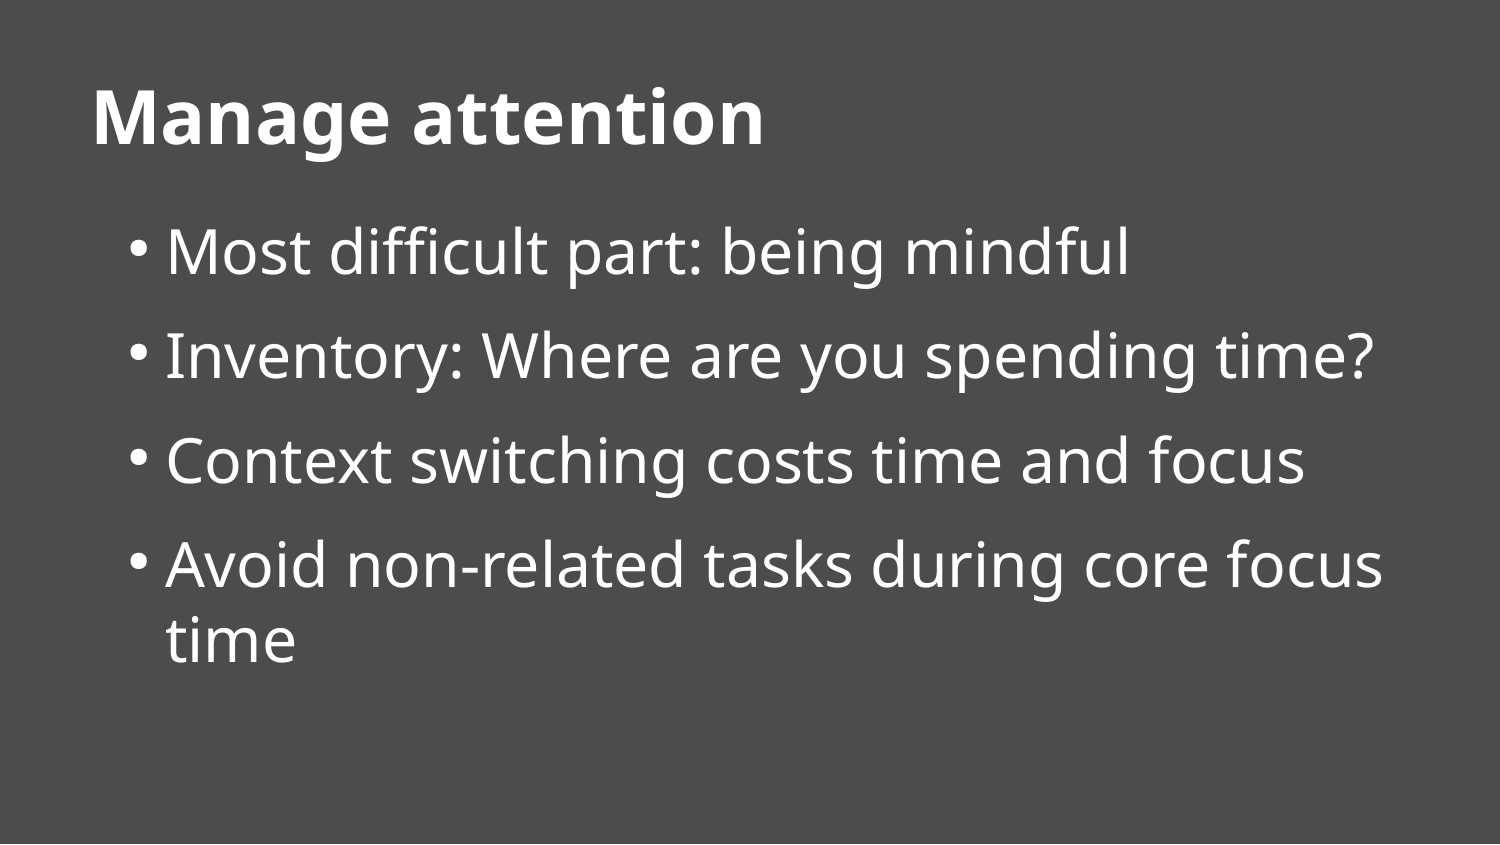

# Manage attention
Most difficult part: being mindful
Inventory: Where are you spending time?
Context switching costs time and focus
Avoid non-related tasks during core focus time